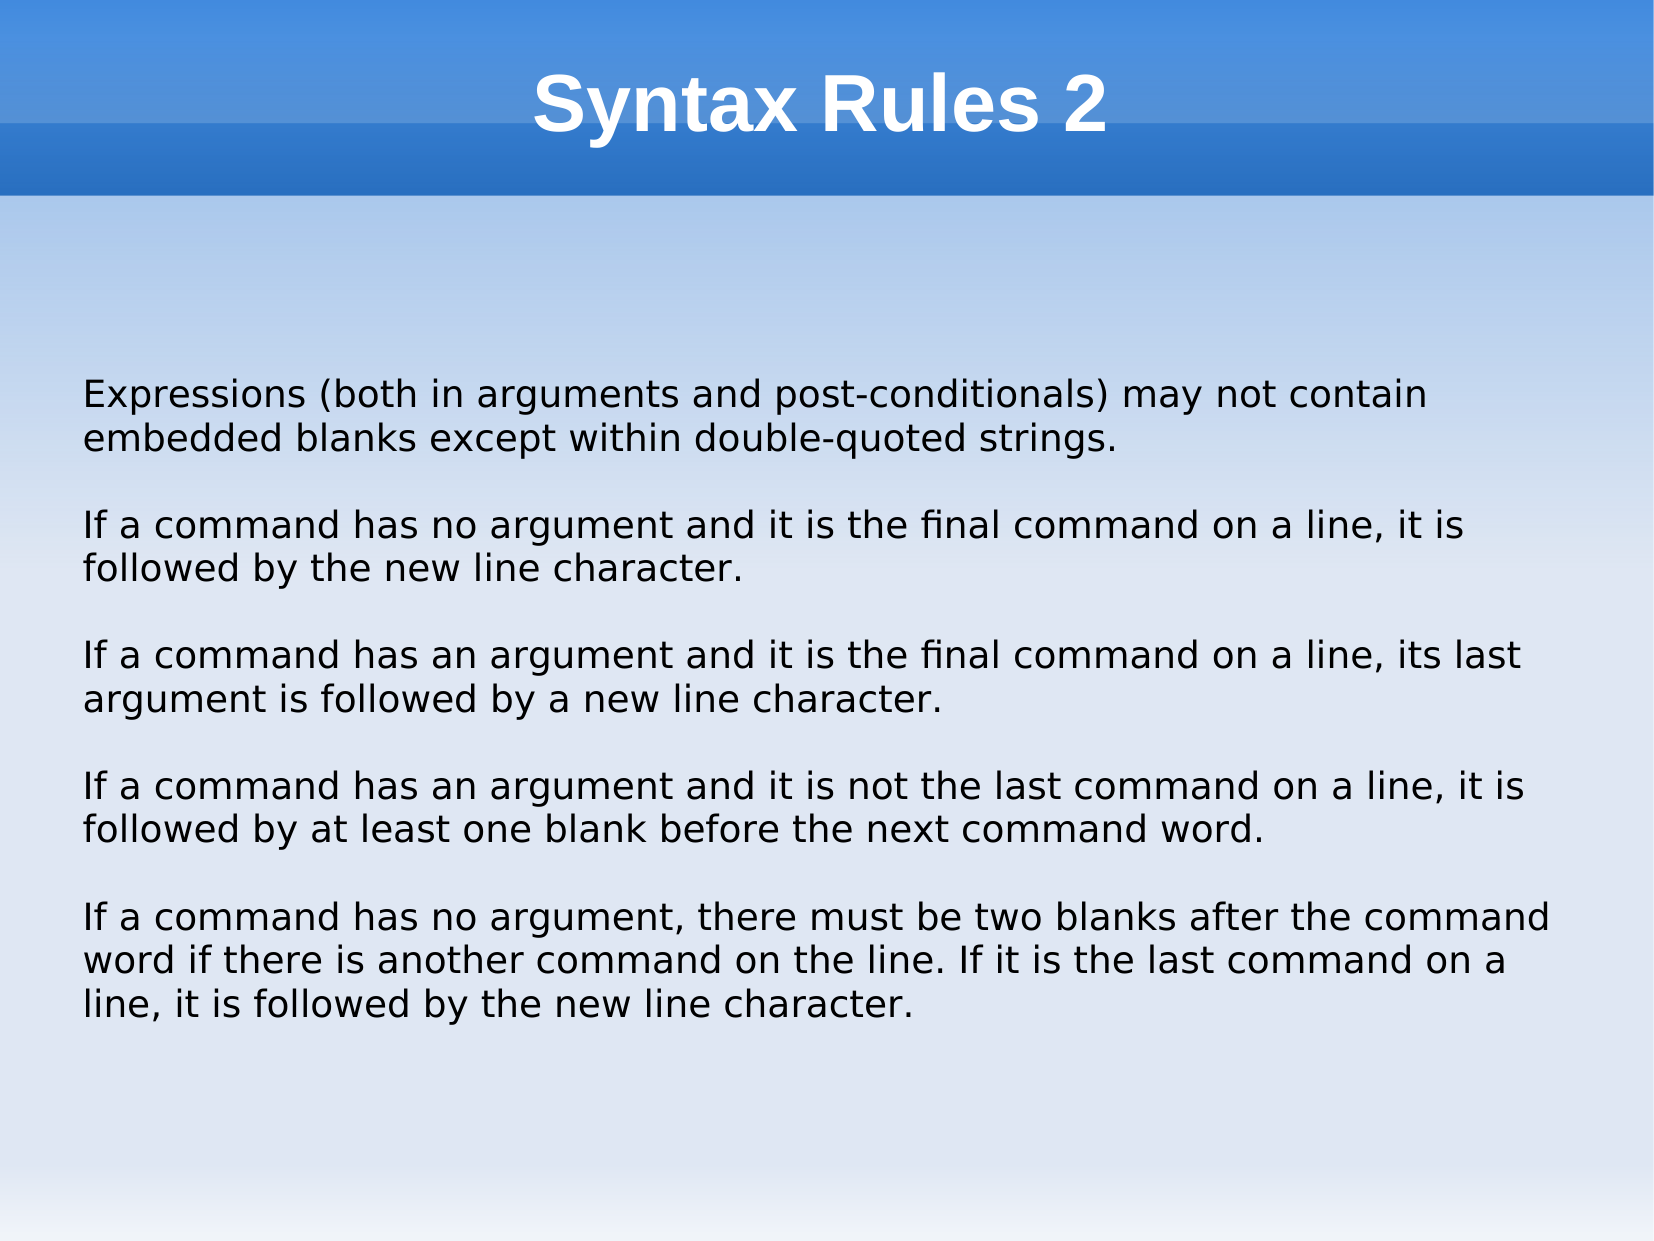

# Syntax Rules 2
Expressions (both in arguments and post-conditionals) may not contain embedded blanks except within double-quoted strings.
If a command has no argument and it is the final command on a line, it is followed by the new line character.
If a command has an argument and it is the final command on a line, its last argument is followed by a new line character.
If a command has an argument and it is not the last command on a line, it is followed by at least one blank before the next command word.
If a command has no argument, there must be two blanks after the command word if there is another command on the line. If it is the last command on a line, it is followed by the new line character.